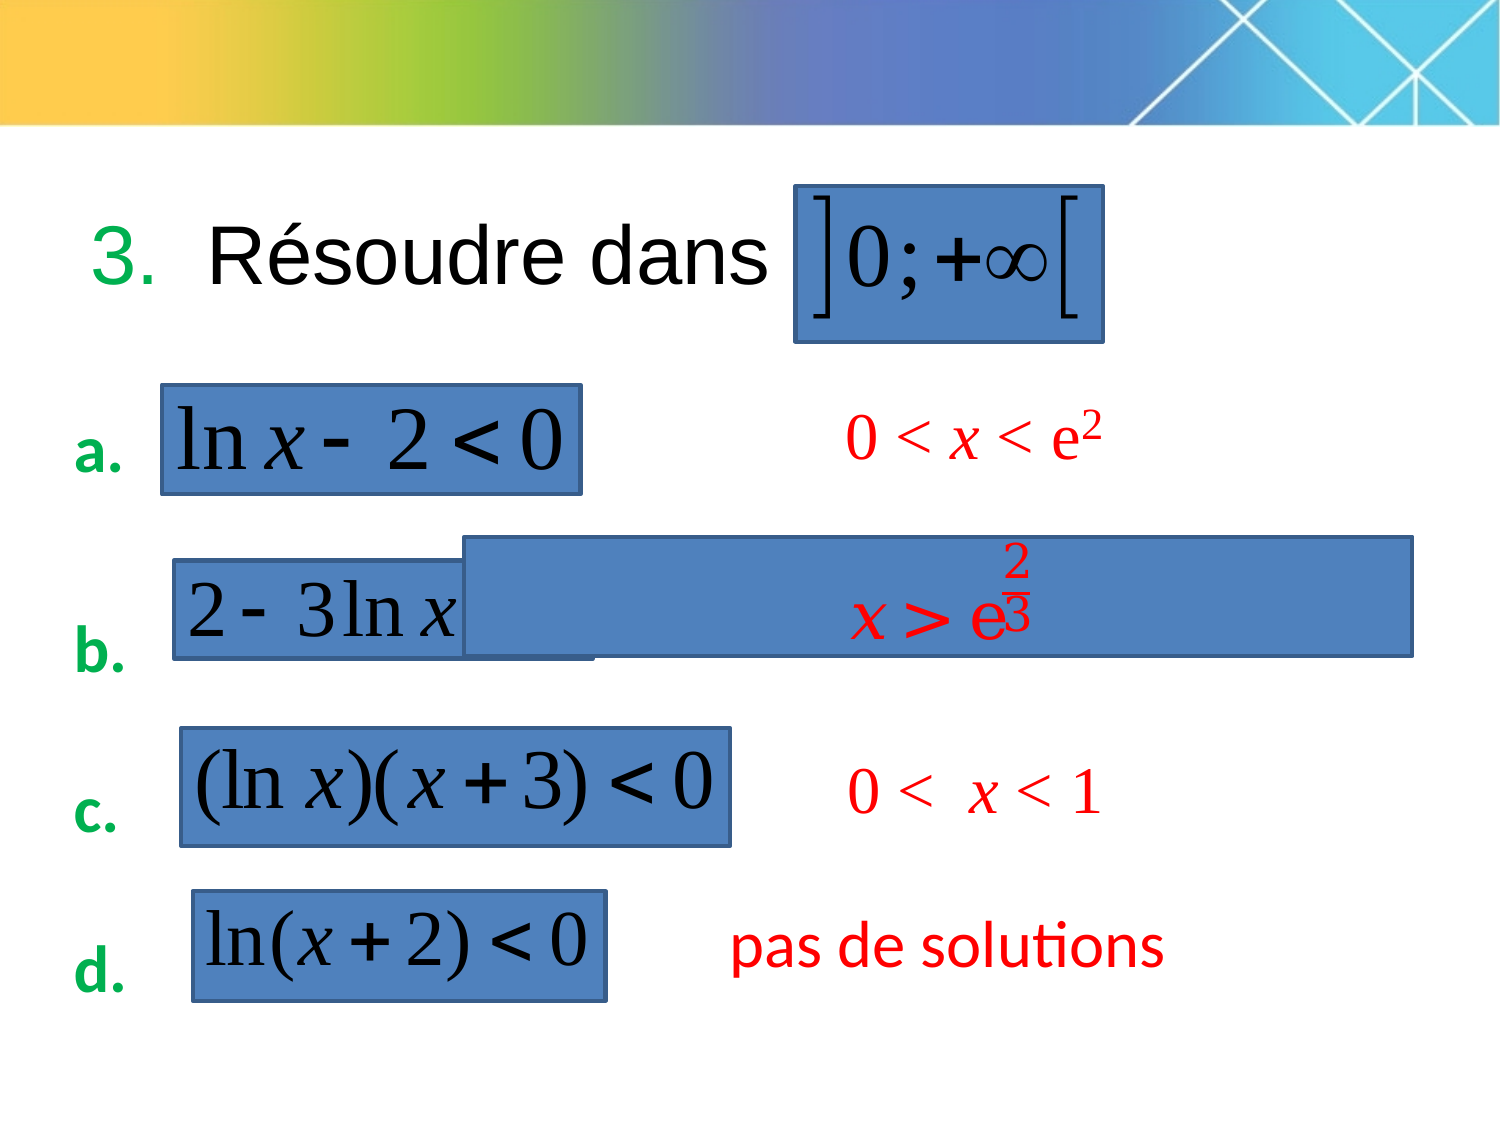

3. Résoudre dans
 0 < x < e2
a.
b.
c.
d.
0 < x < 1
pas de solutions